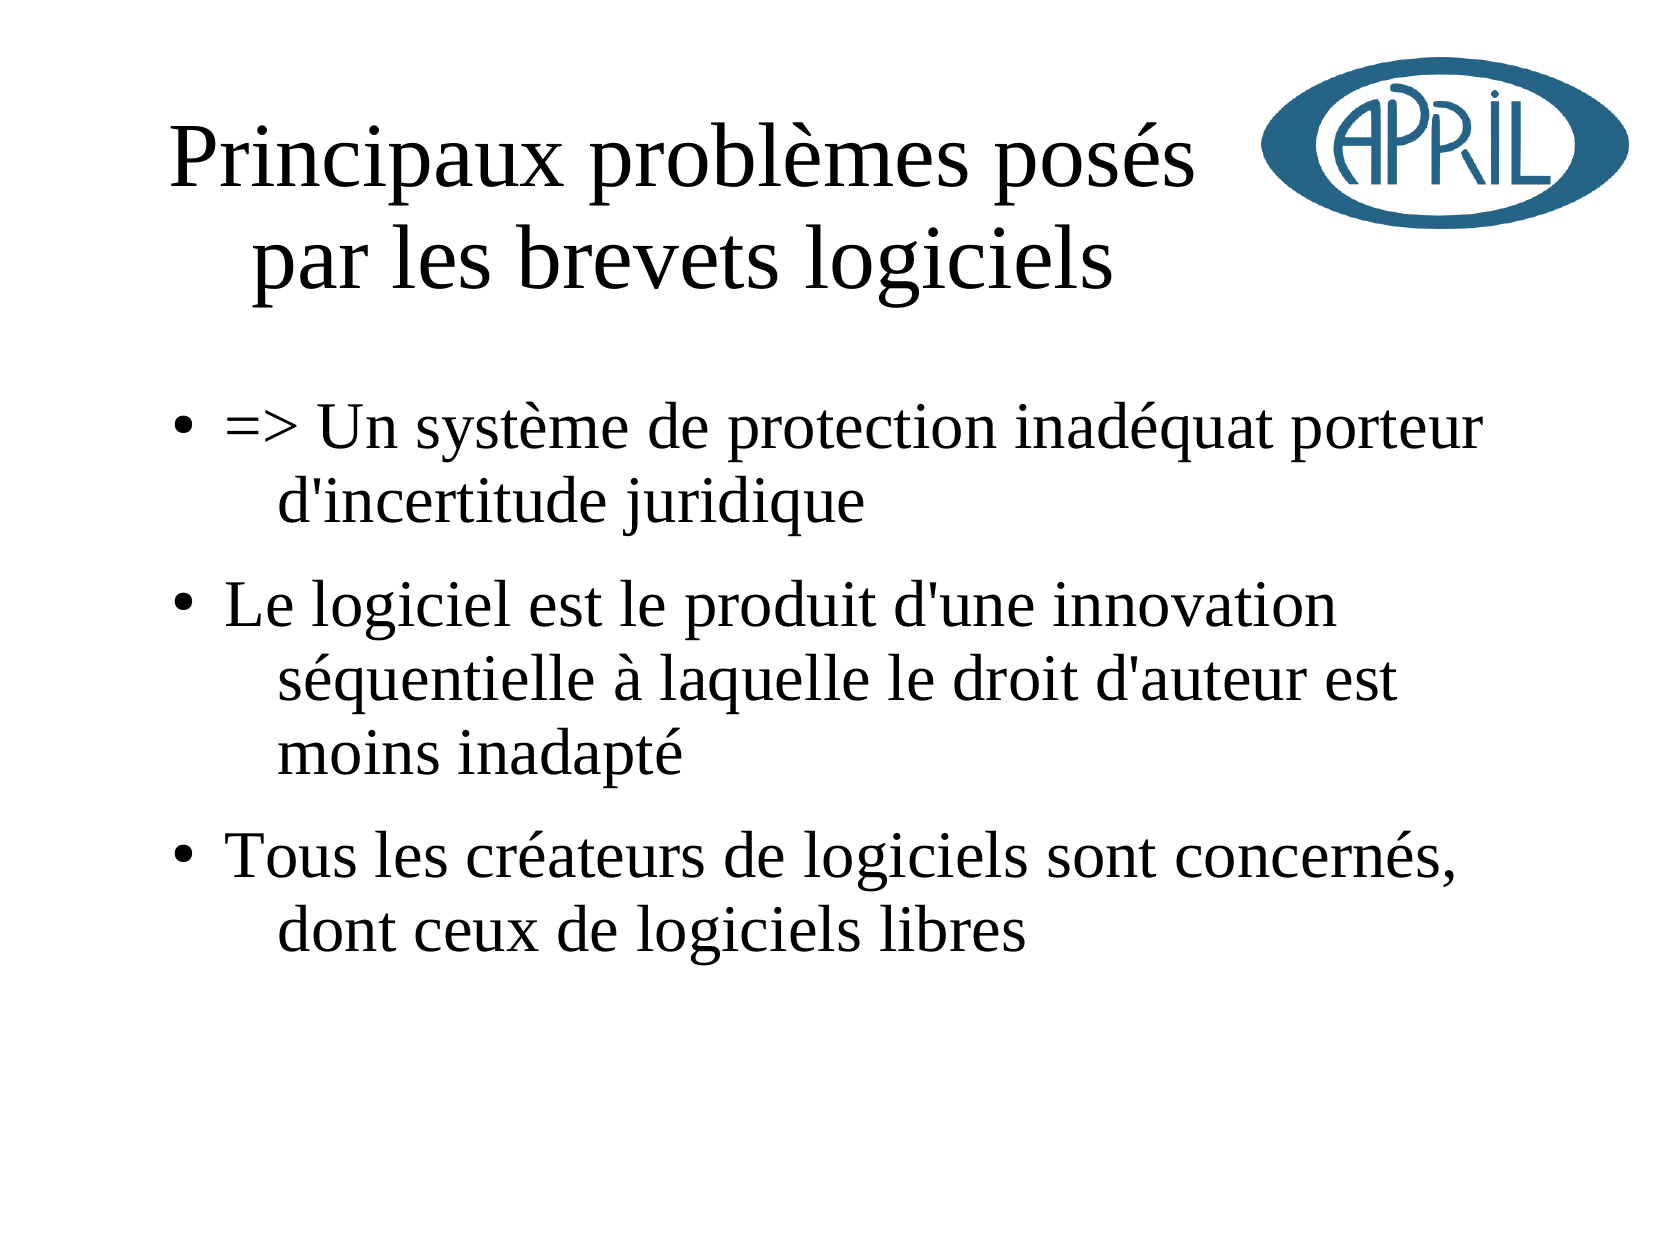

# Principaux problèmes posés par les brevets logiciels
=> Un système de protection inadéquat porteur d'incertitude juridique
Le logiciel est le produit d'une innovation séquentielle à laquelle le droit d'auteur est moins inadapté
Tous les créateurs de logiciels sont concernés, dont ceux de logiciels libres